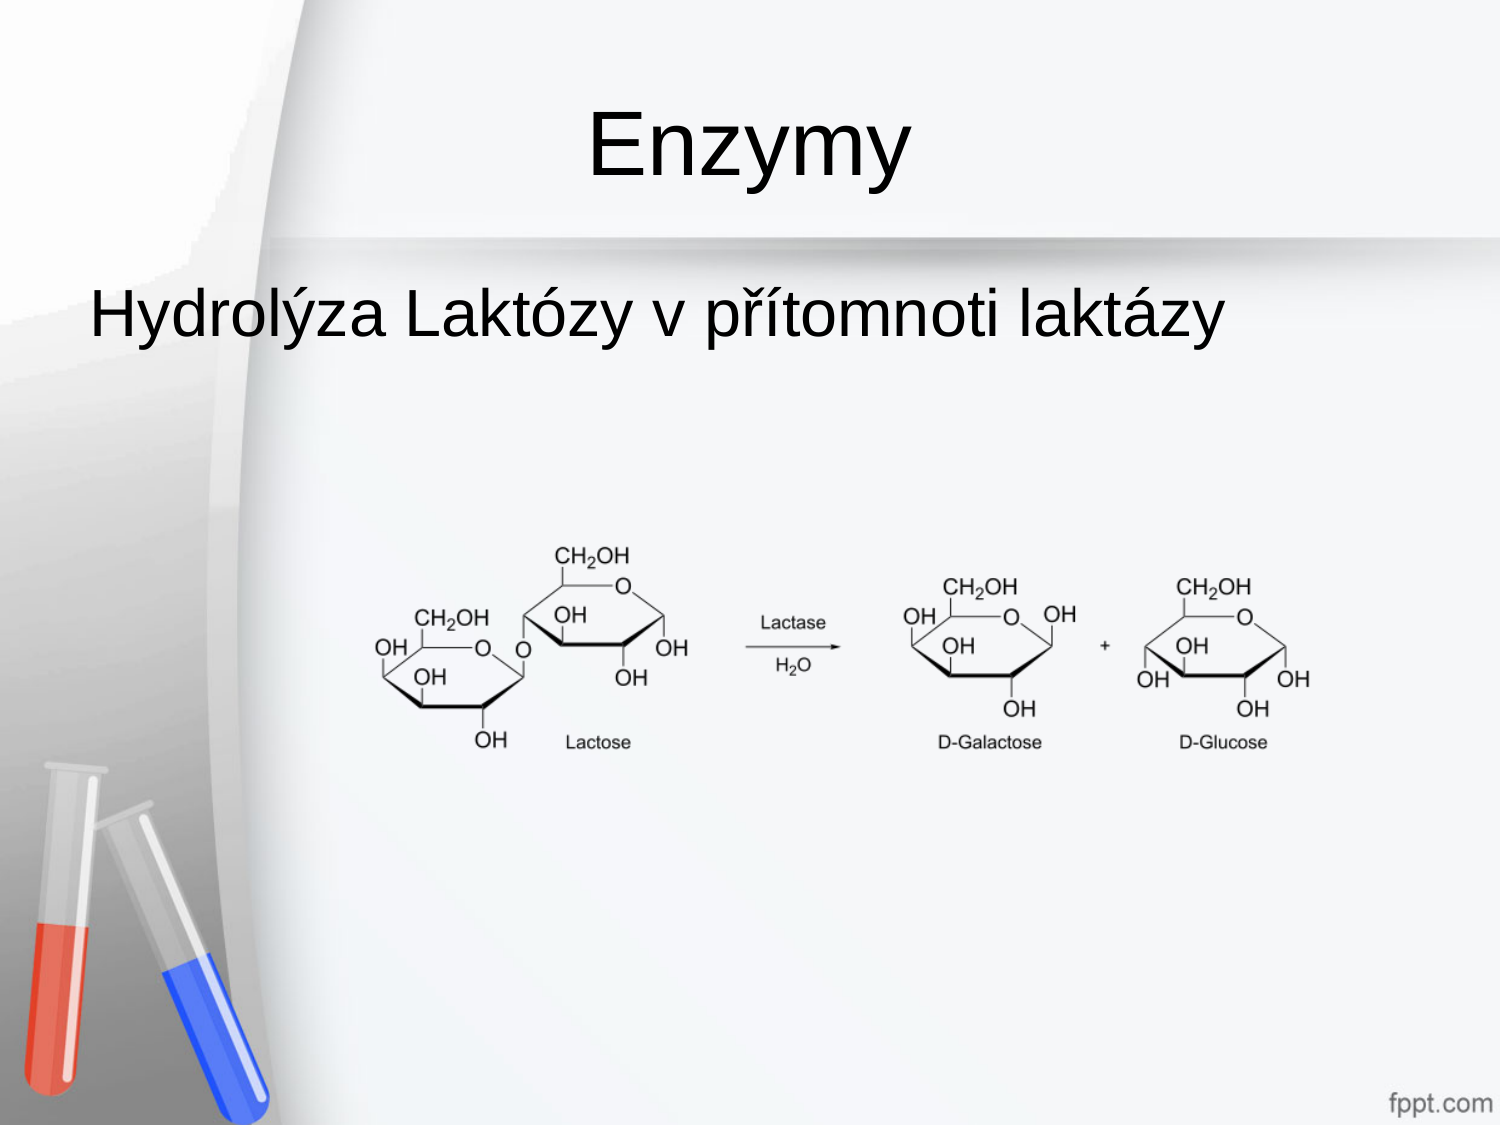

# Enzymy
Hydrolýza Laktózy v přítomnoti laktázy